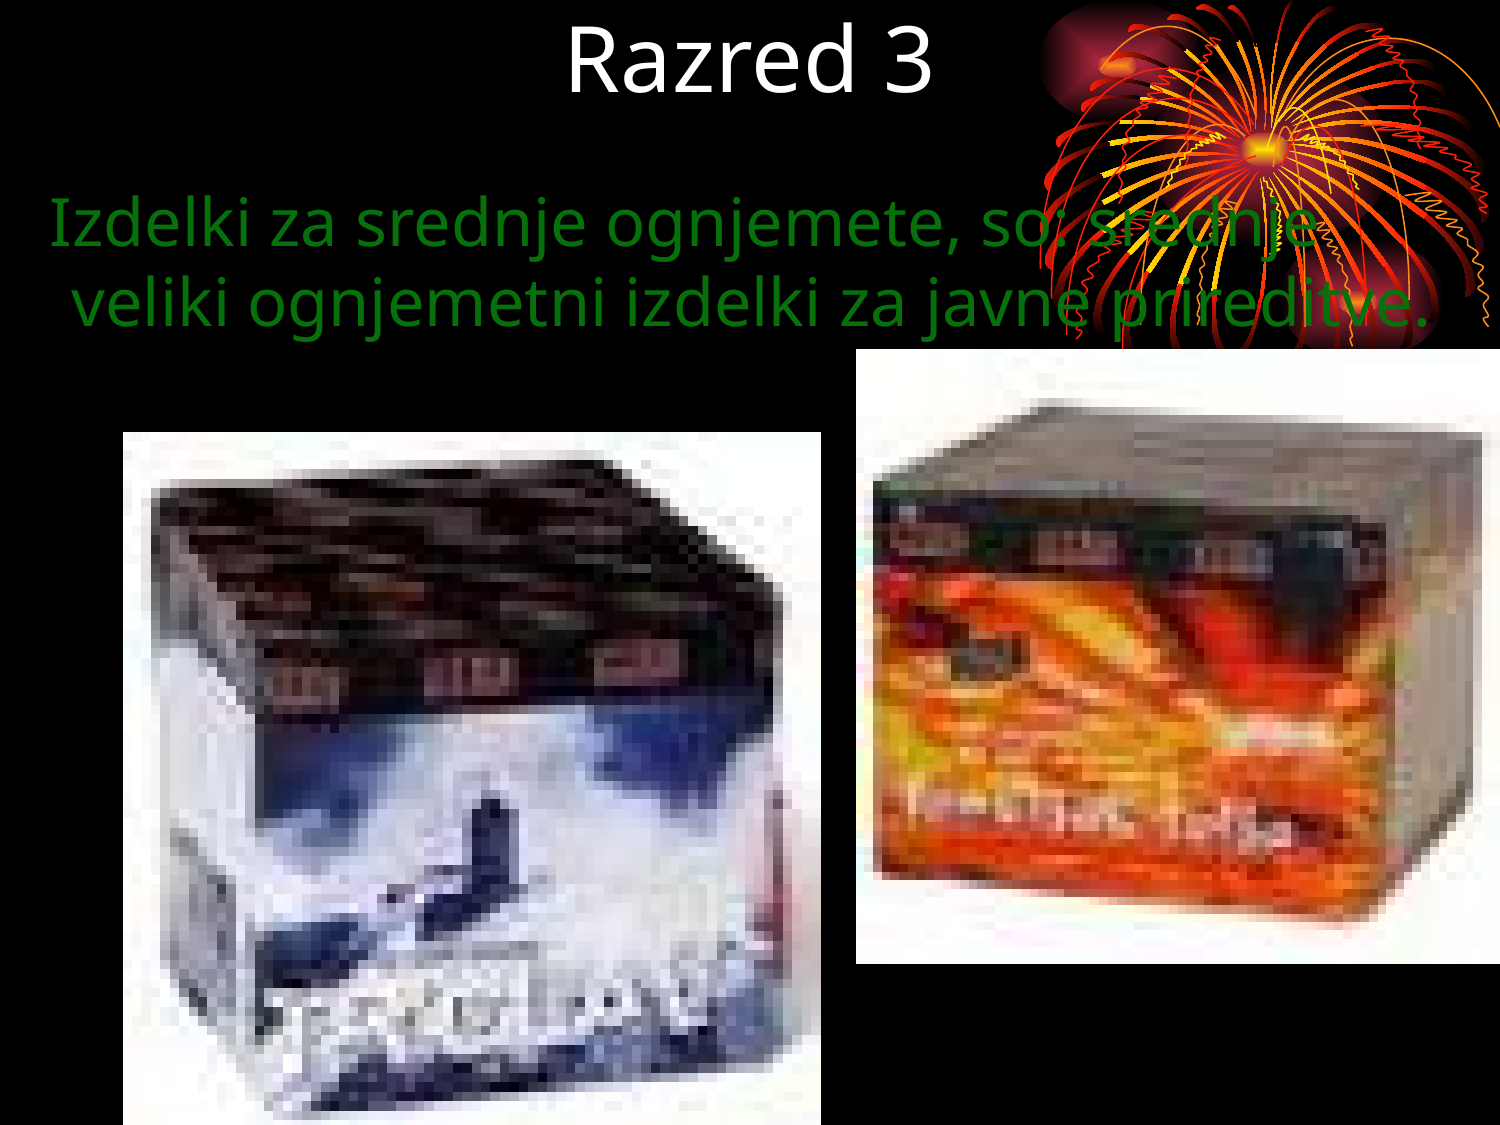

# Razred 3
 Izdelki za srednje ognjemete, so: srednje veliki ognjemetni izdelki za javne prireditve.